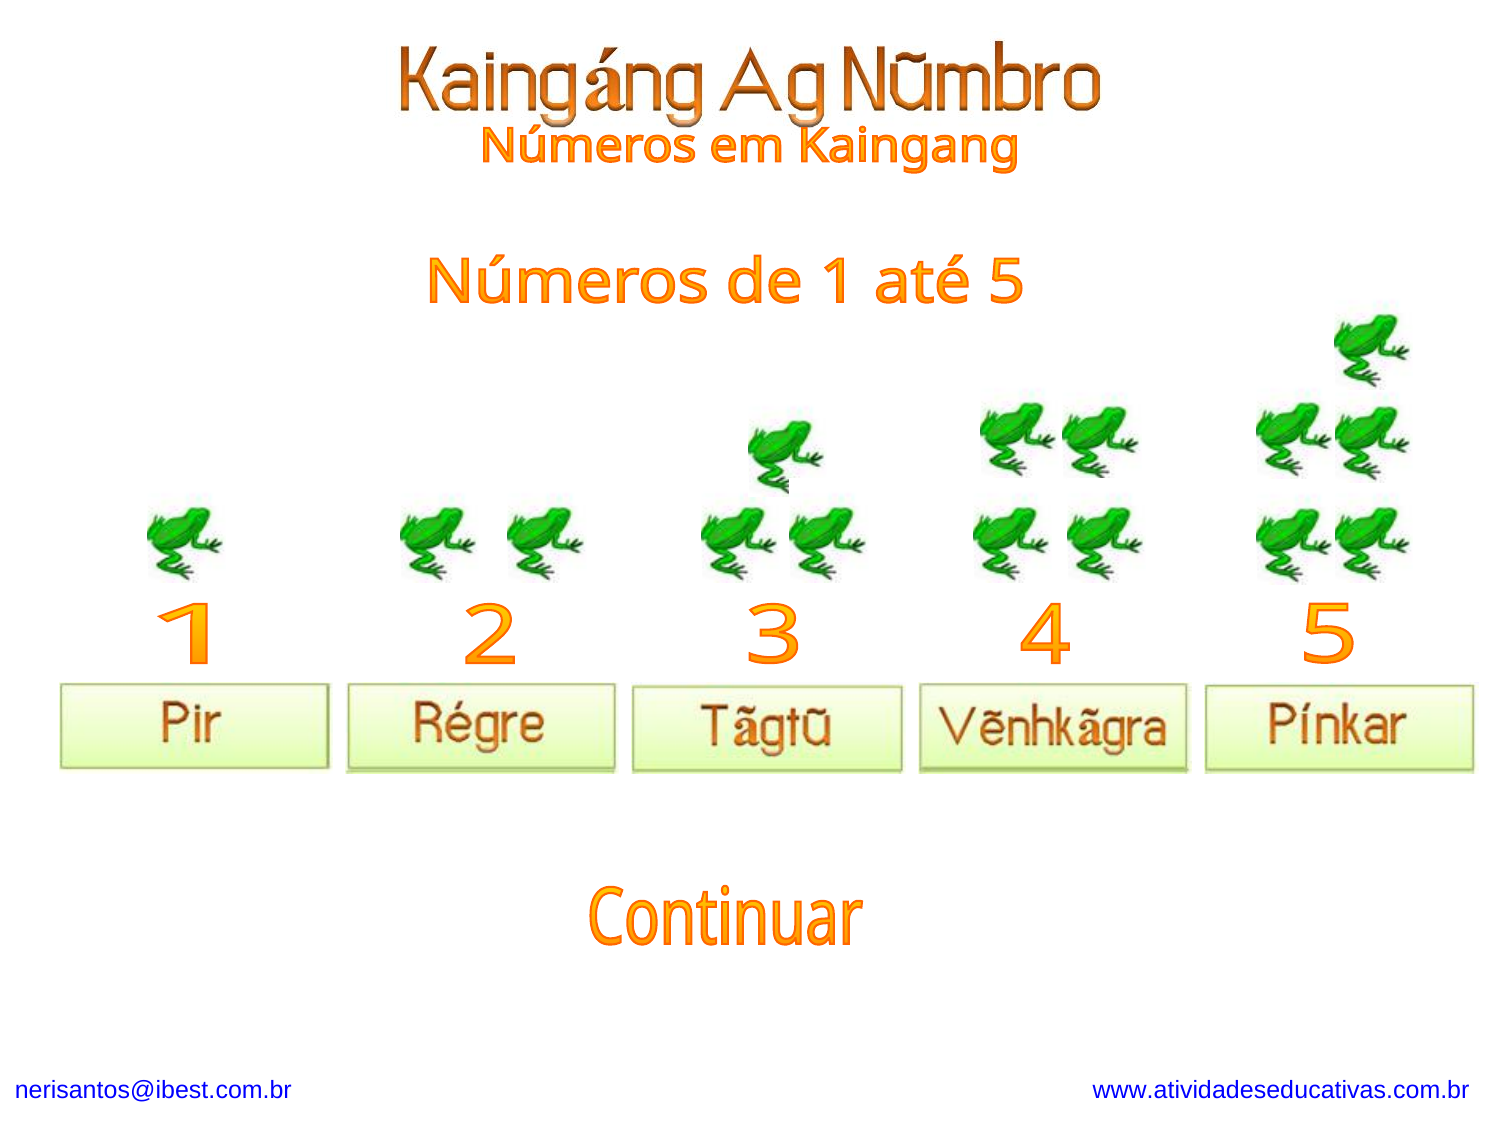

Números de 1 até 5
5
1
2
3
4
Continuar